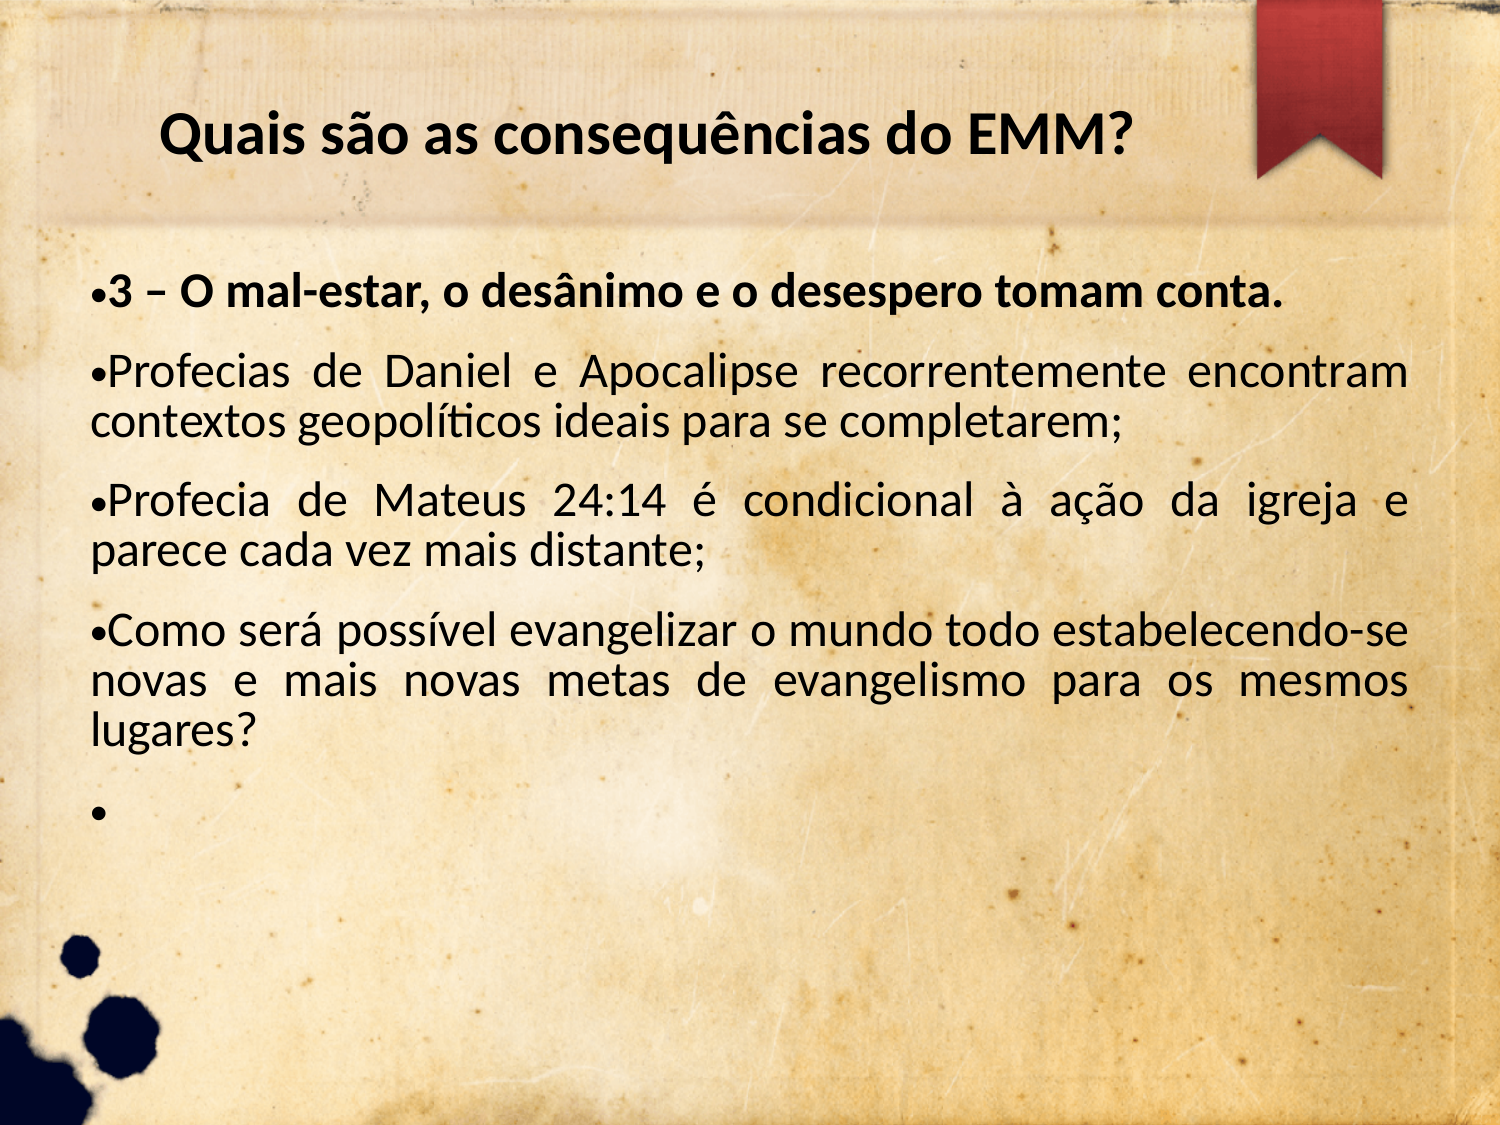

# Quais são as consequências do EMM?
3 – O mal-estar, o desânimo e o desespero tomam conta.
Profecias de Daniel e Apocalipse recorrentemente encontram contextos geopolíticos ideais para se completarem;
Profecia de Mateus 24:14 é condicional à ação da igreja e parece cada vez mais distante;
Como será possível evangelizar o mundo todo estabelecendo-se novas e mais novas metas de evangelismo para os mesmos lugares?